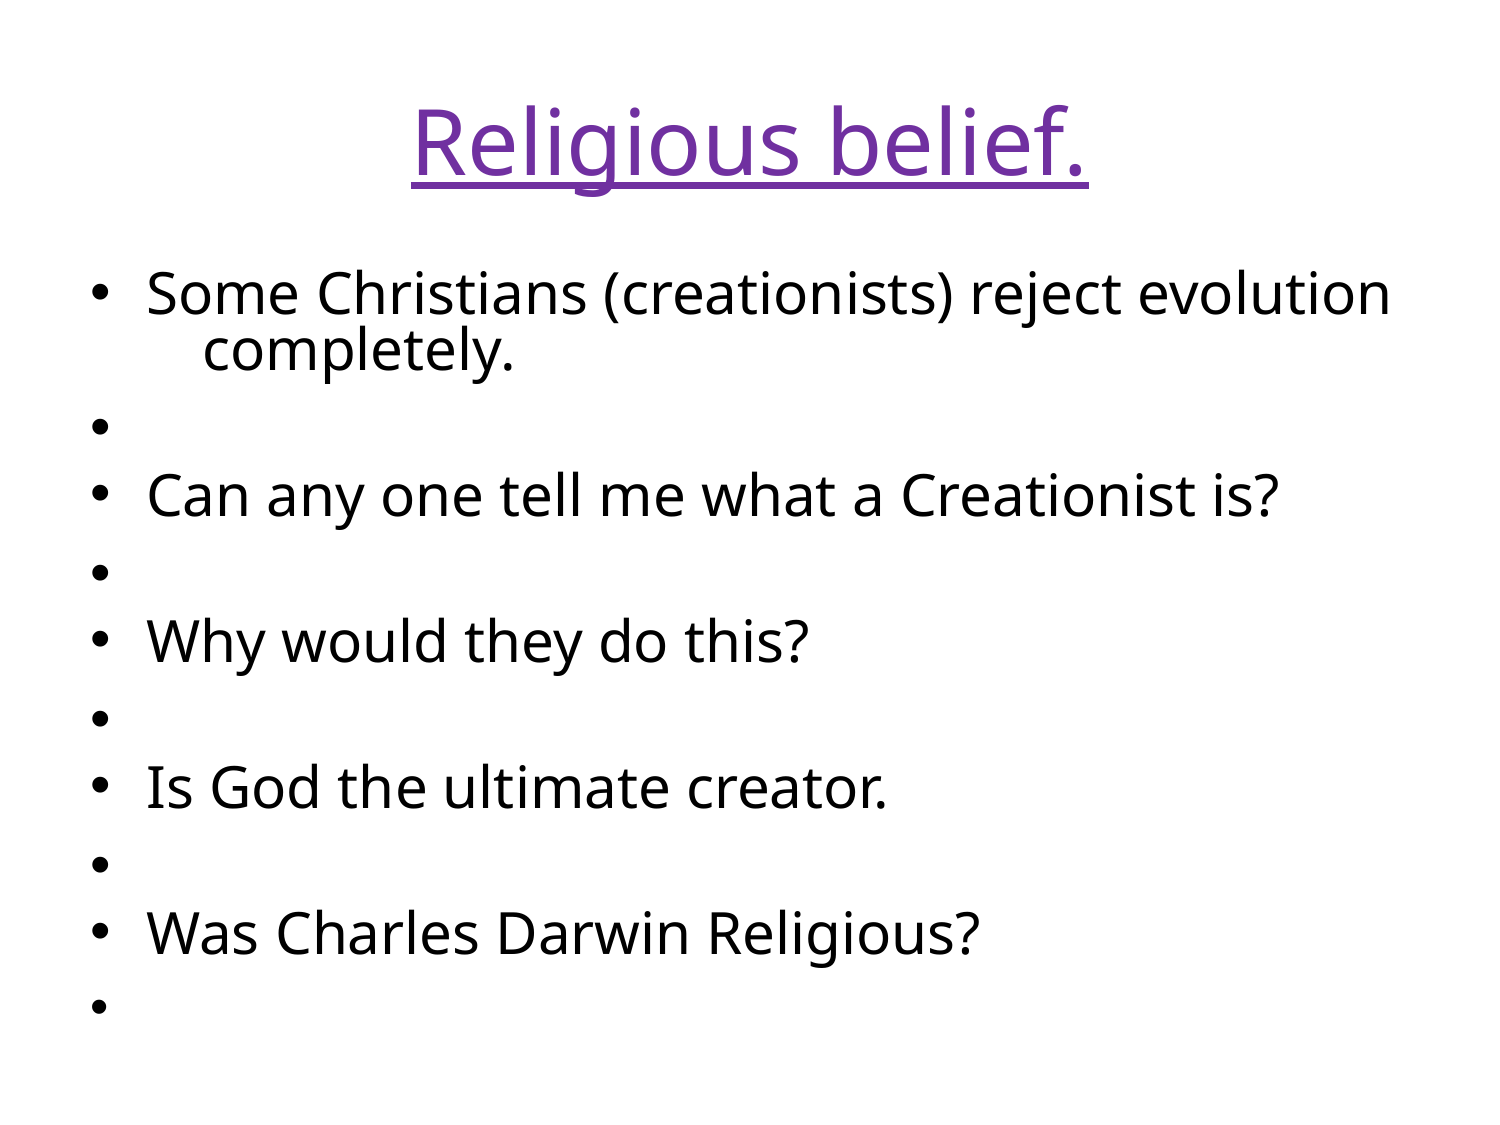

# Religious belief.
Some Christians (creationists) reject evolution completely.
Can any one tell me what a Creationist is?
Why would they do this?
Is God the ultimate creator.
Was Charles Darwin Religious?